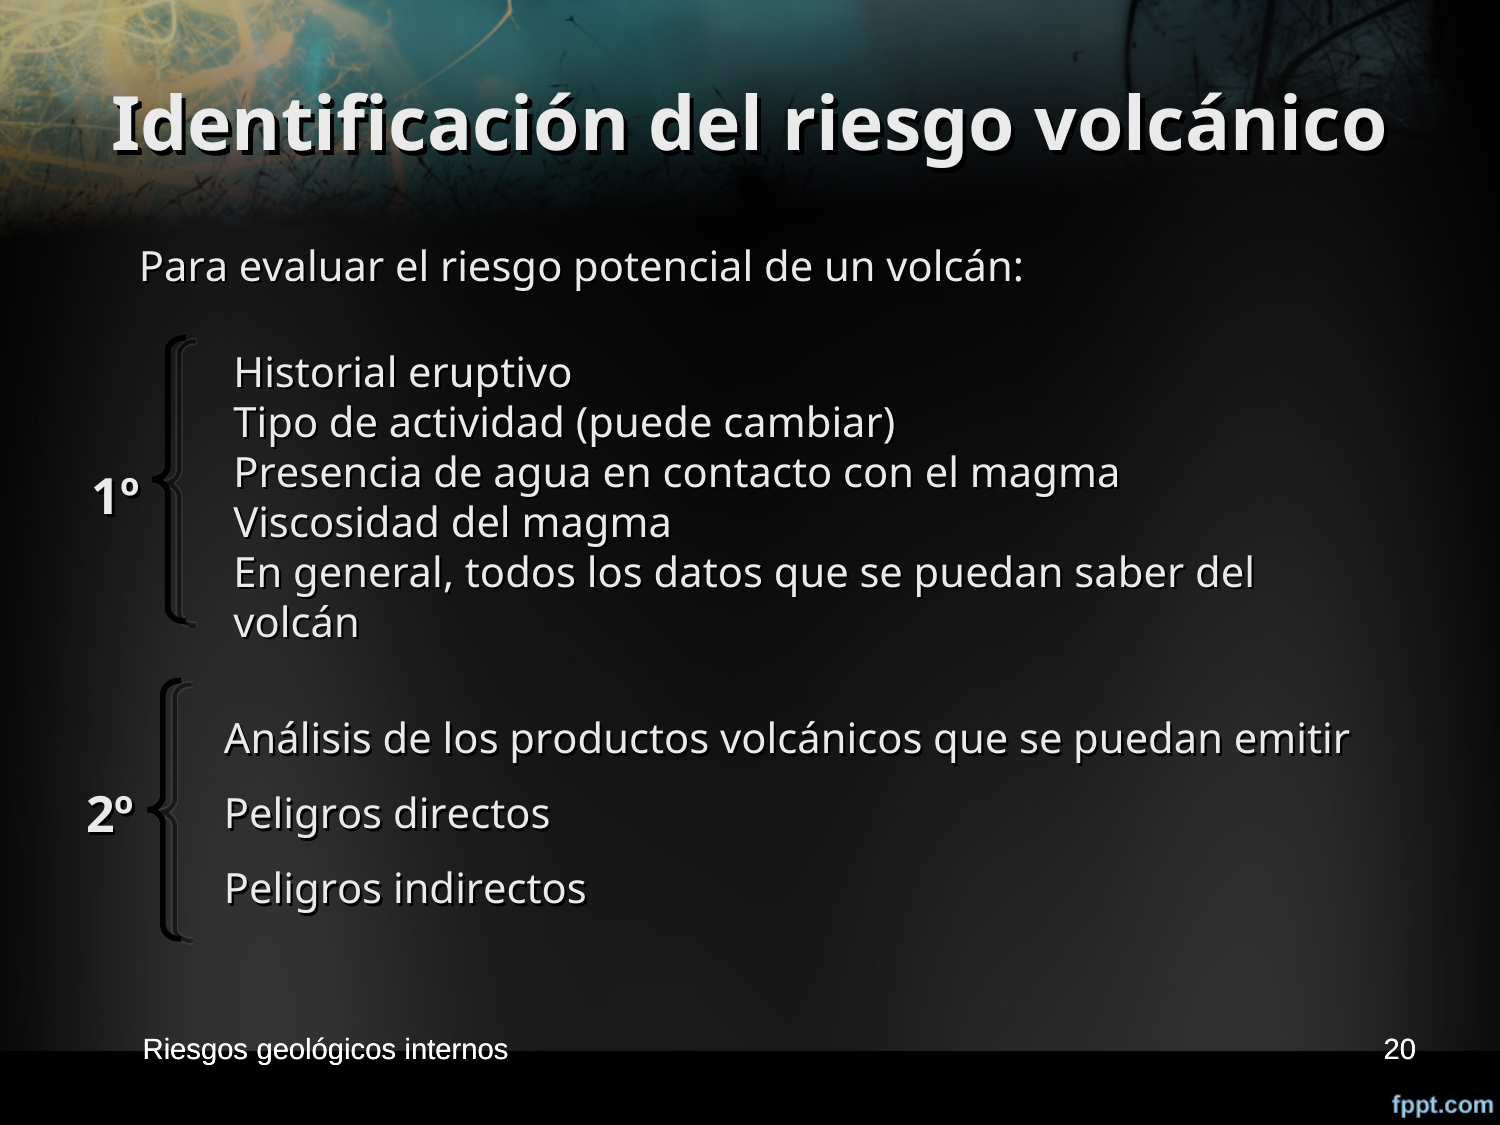

# Identificación del riesgo volcánico
Para evaluar el riesgo potencial de un volcán:
Historial eruptivo
Tipo de actividad (puede cambiar)
Presencia de agua en contacto con el magma
Viscosidad del magma
En general, todos los datos que se puedan saber del volcán
1º
Análisis de los productos volcánicos que se puedan emitir
Peligros directos
Peligros indirectos
2º
Riesgos geológicos internos
Riesgos geológicos internos